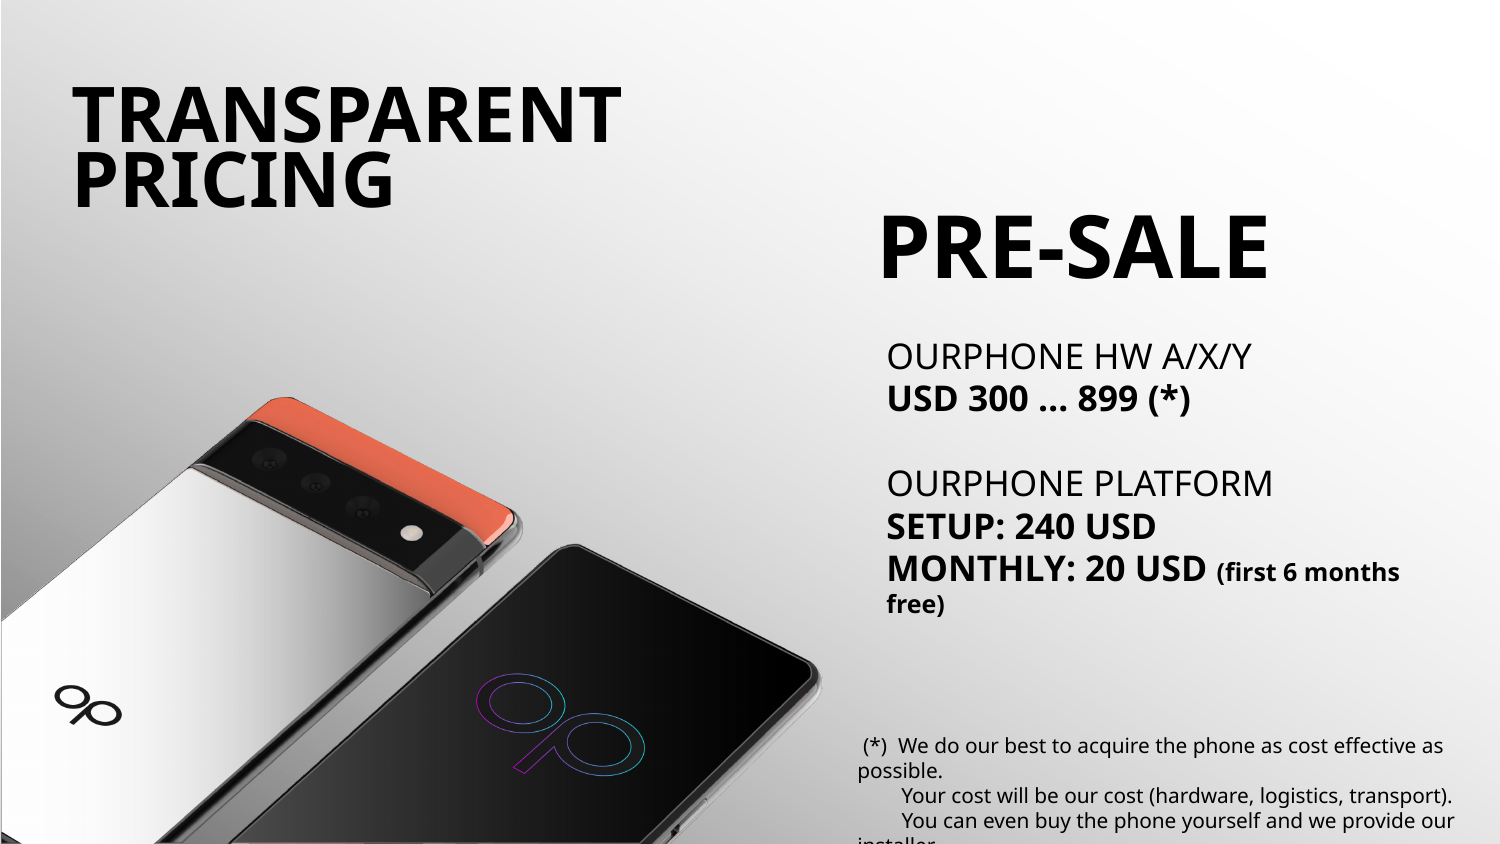

TRANSPARENT PRICING
PRE-SALE
OURPHONE HW A/X/Y
USD 300 … 899 (*)
OURPHONE PLATFORM
SETUP: 240 USD
MONTHLY: 20 USD (first 6 months free)
 (*) We do our best to acquire the phone as cost effective as possible.
 Your cost will be our cost (hardware, logistics, transport).
 You can even buy the phone yourself and we provide our installer.